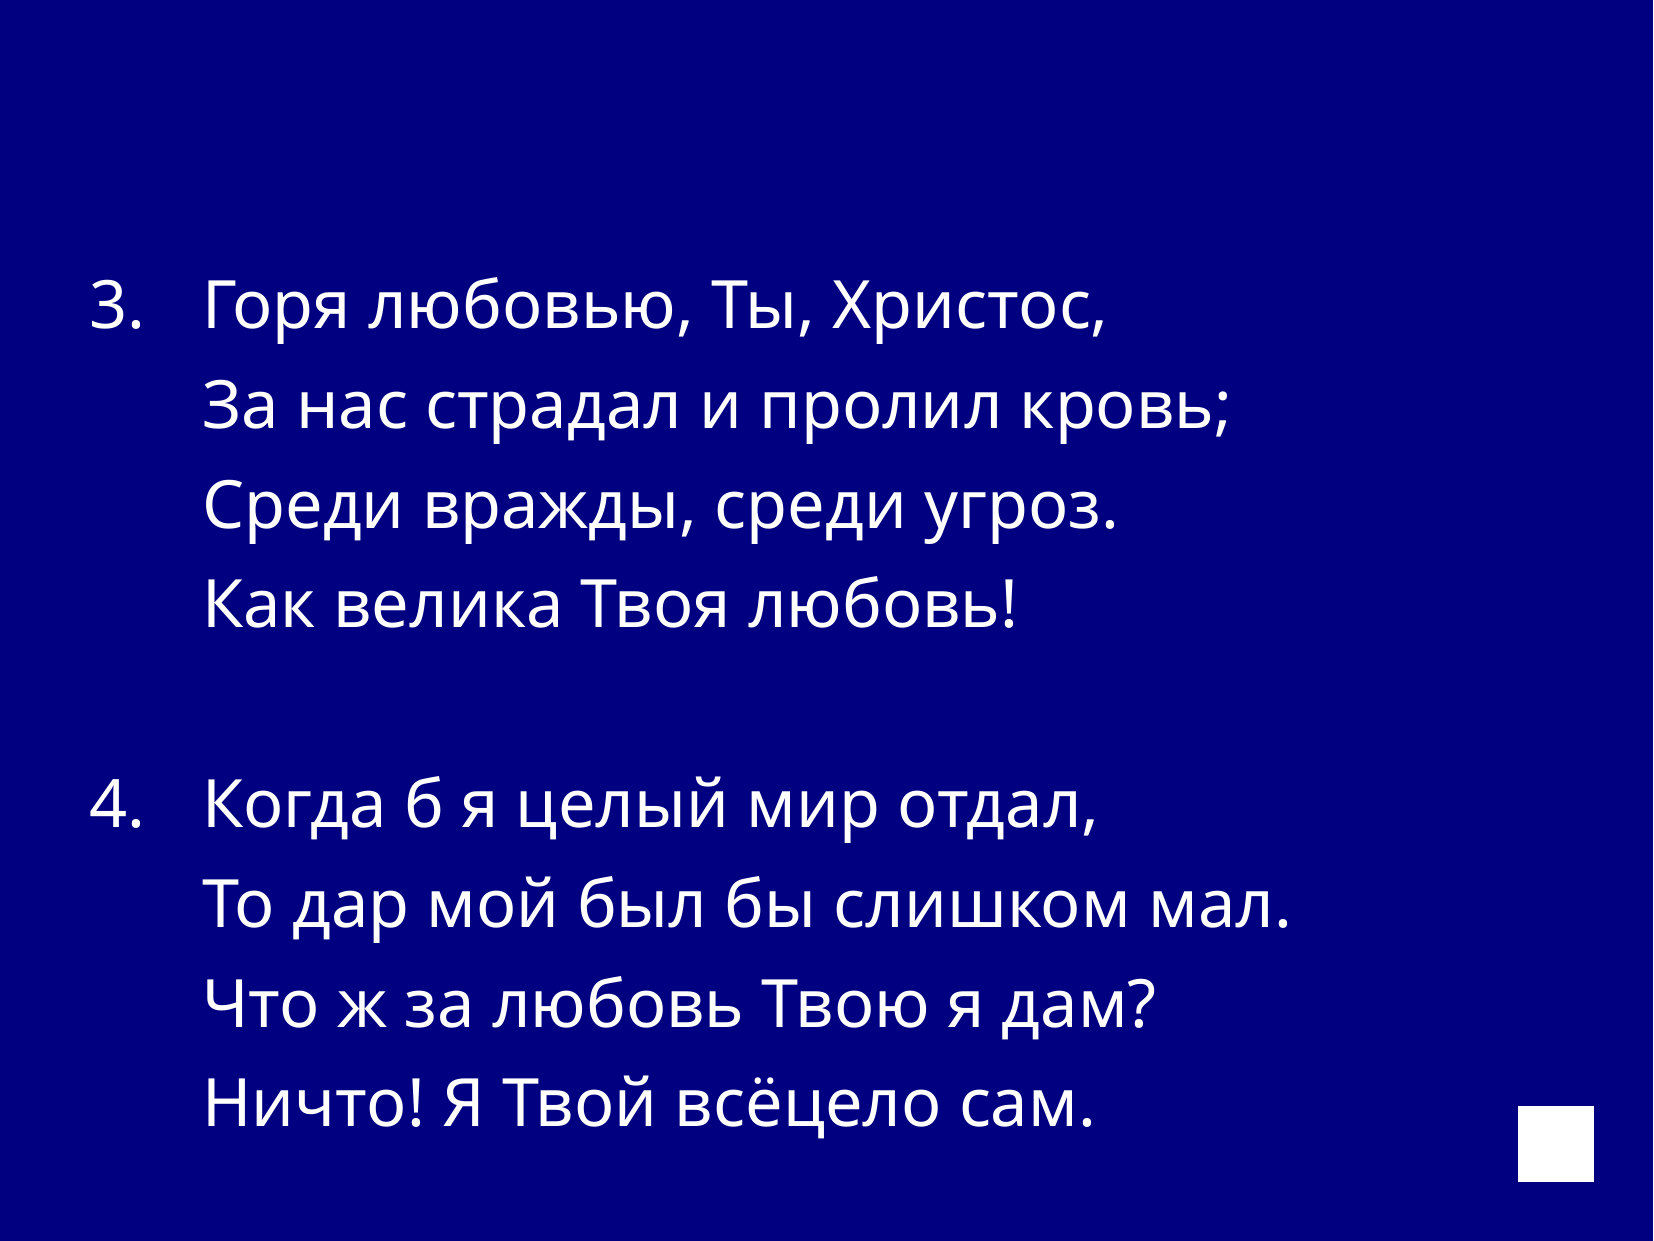

3.	Горя любовью, Ты, Христос,
	За нас страдал и пролил кровь;
	Среди вражды, среди угроз.
	Как велика Твоя любовь!
4.	Когда б я целый мир отдал,
	То дар мой был бы слишком мал.
	Что ж за любовь Твою я дам?
	Ничто! Я Твой всёцело сам.